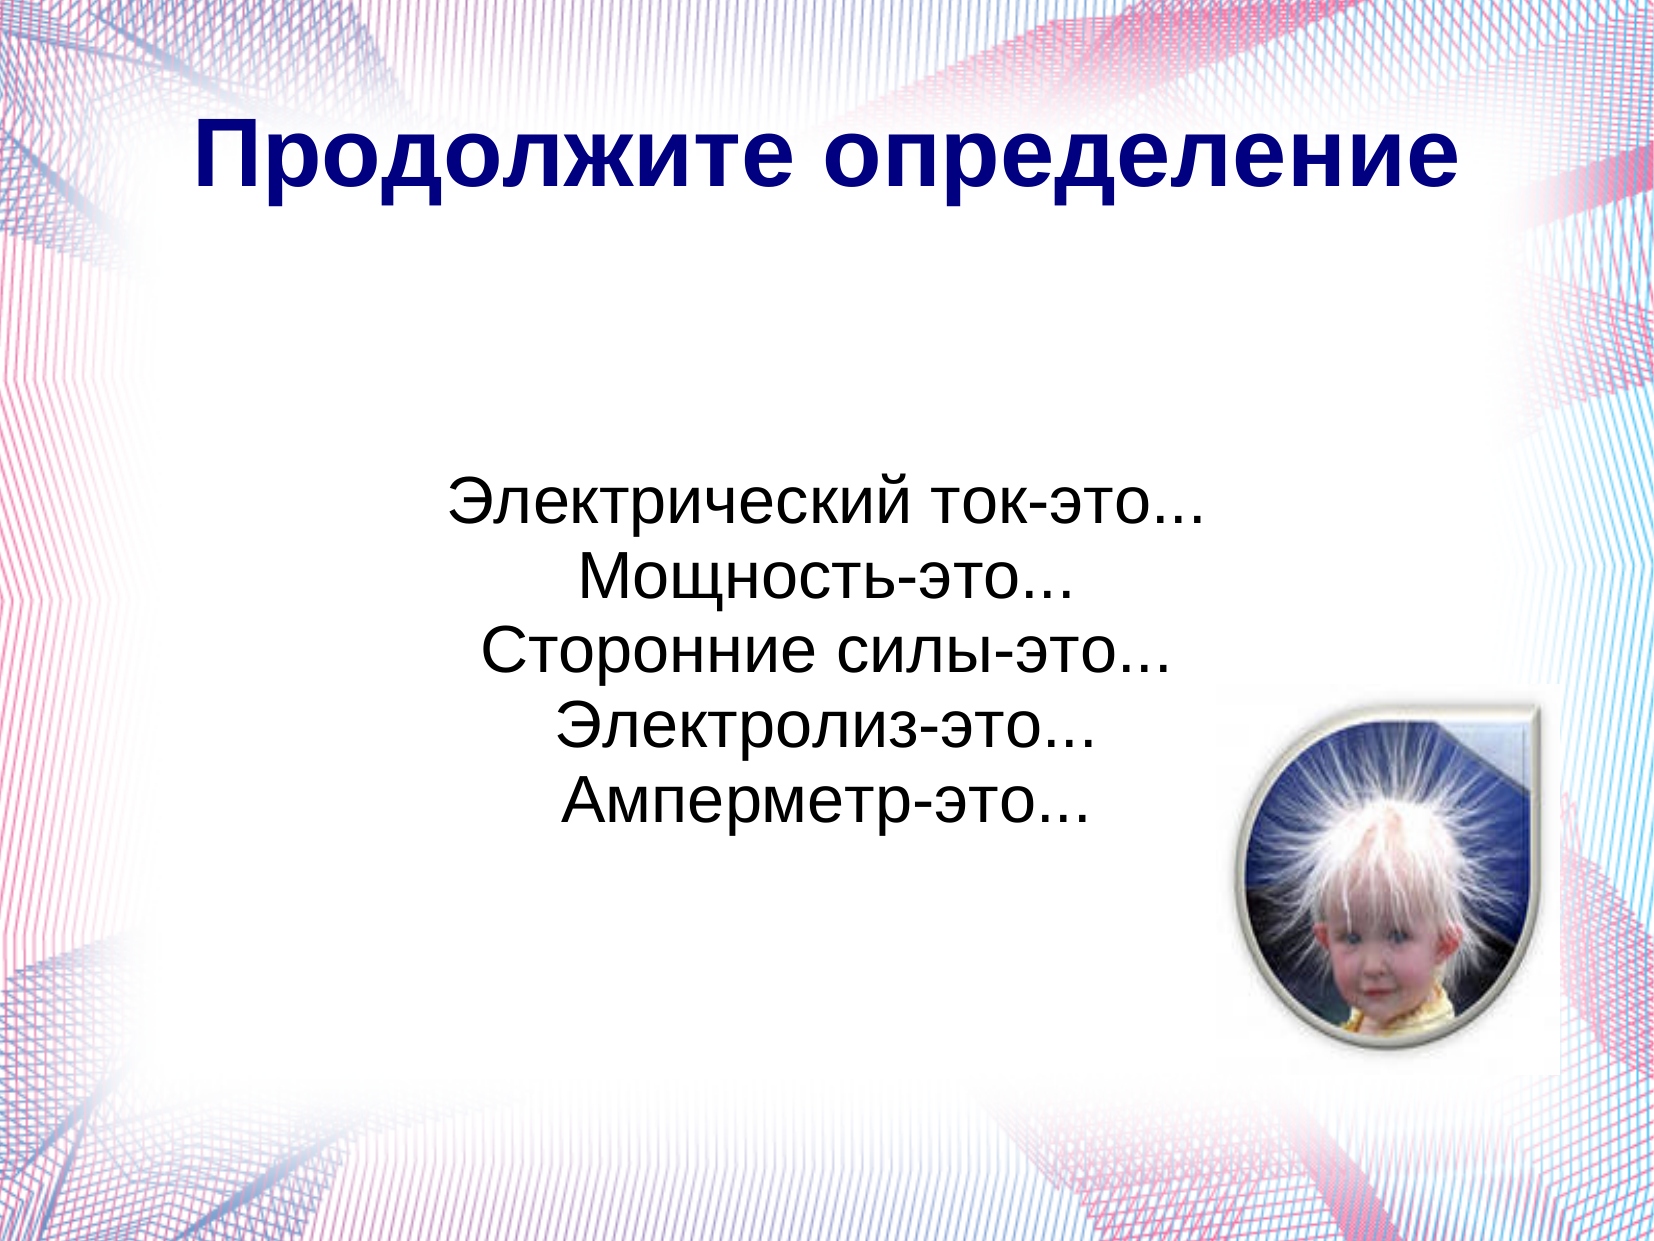

# Продолжите определение
Электрический ток-это...
Мощность-это...
Сторонние силы-это...
Электролиз-это...
Амперметр-это...